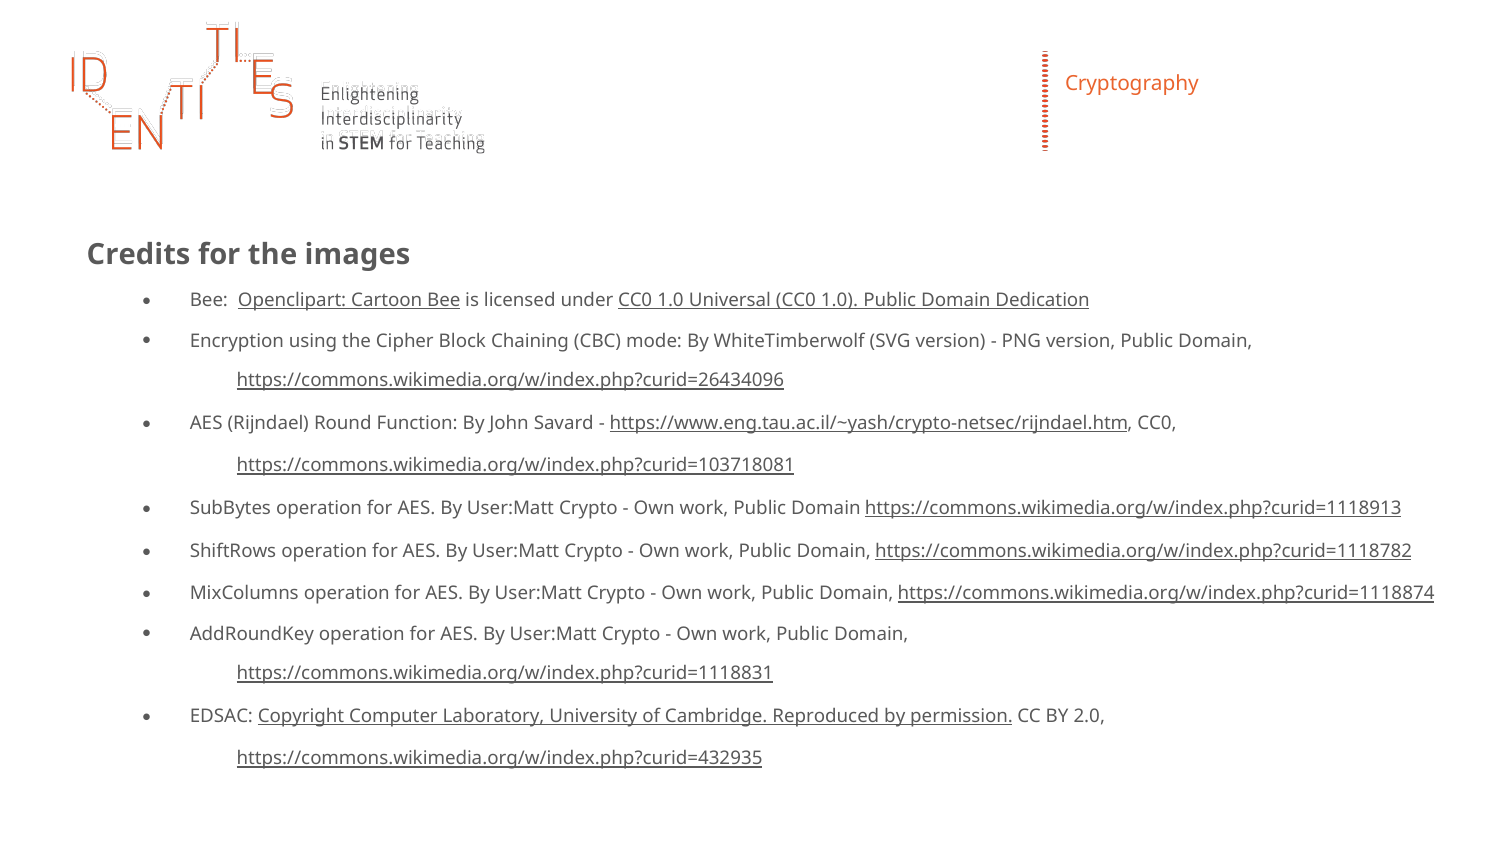

Cryptography
Credits for the images
Bee: Openclipart: Cartoon Bee is licensed under CC0 1.0 Universal (CC0 1.0). Public Domain Dedication
Encryption using the Cipher Block Chaining (CBC) mode: By WhiteTimberwolf (SVG version) - PNG version, Public Domain, https://commons.wikimedia.org/w/index.php?curid=26434096
AES (Rijndael) Round Function: By John Savard - https://www.eng.tau.ac.il/~yash/crypto-netsec/rijndael.htm, CC0, https://commons.wikimedia.org/w/index.php?curid=103718081
SubBytes operation for AES. By User:Matt Crypto - Own work, Public Domain https://commons.wikimedia.org/w/index.php?curid=1118913
ShiftRows operation for AES. By User:Matt Crypto - Own work, Public Domain, https://commons.wikimedia.org/w/index.php?curid=1118782
MixColumns operation for AES. By User:Matt Crypto - Own work, Public Domain, https://commons.wikimedia.org/w/index.php?curid=1118874
AddRoundKey operation for AES. By User:Matt Crypto - Own work, Public Domain, https://commons.wikimedia.org/w/index.php?curid=1118831
EDSAC: Copyright Computer Laboratory, University of Cambridge. Reproduced by permission. CC BY 2.0, https://commons.wikimedia.org/w/index.php?curid=432935